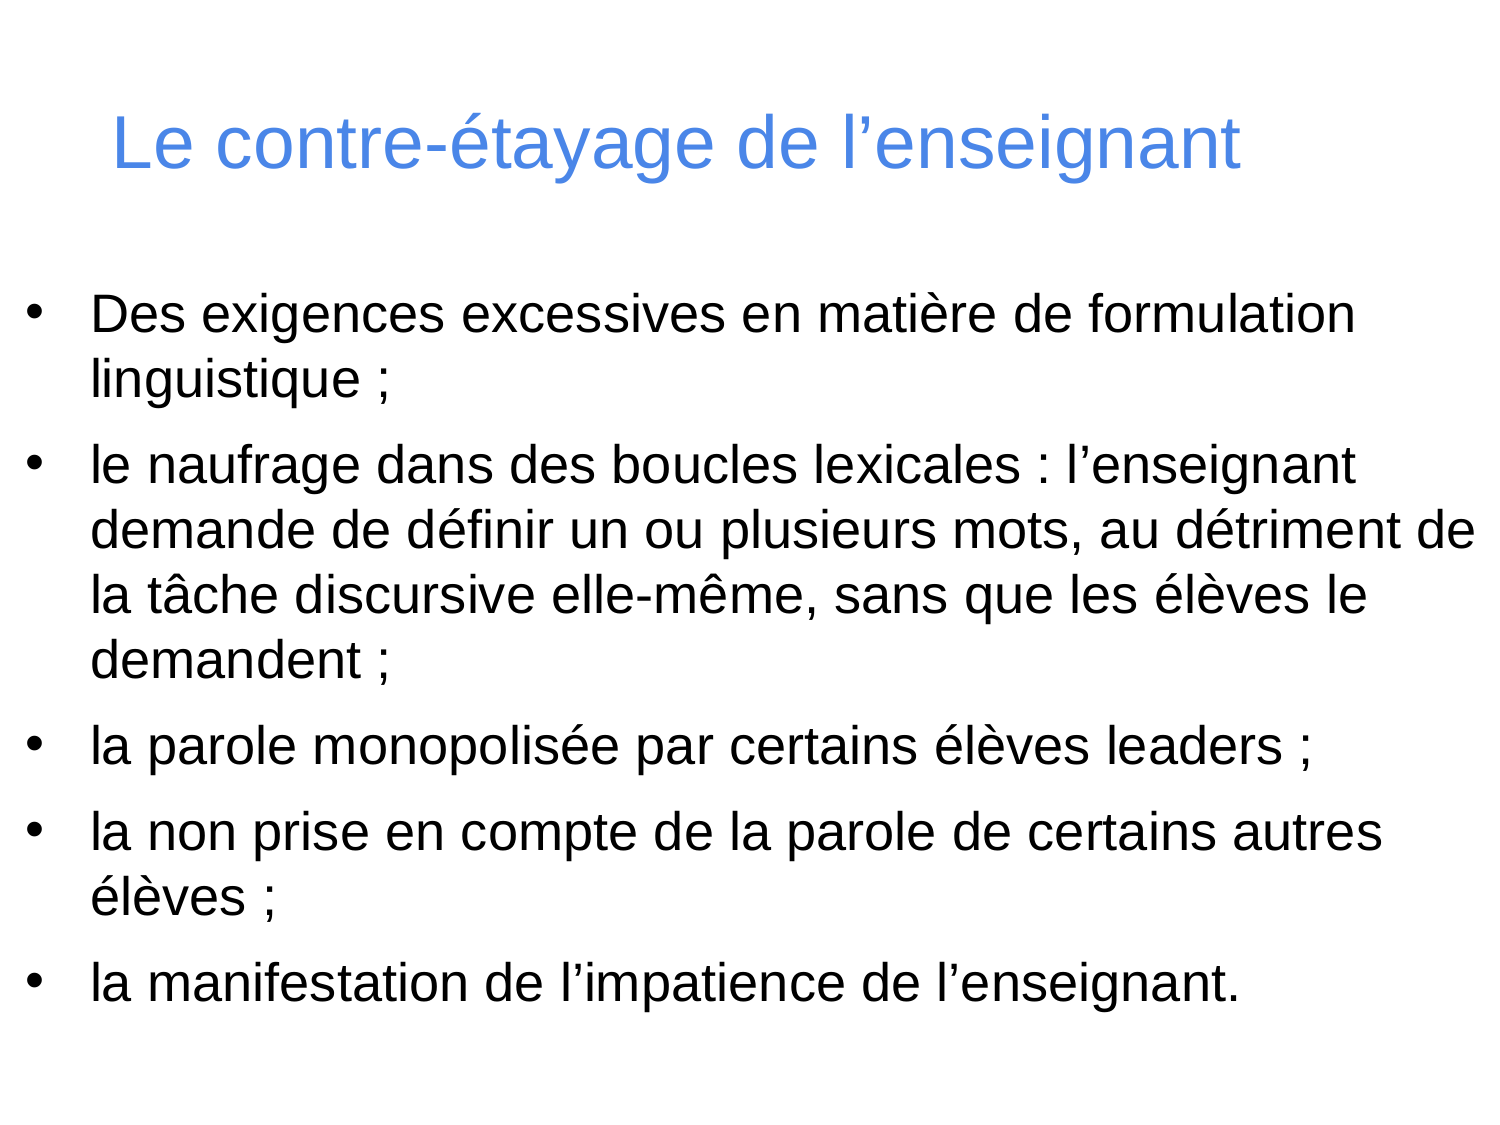

# Le contre-étayage de l’enseignant
Des exigences excessives en matière de formulation linguistique ;
le naufrage dans des boucles lexicales : l’enseignant demande de définir un ou plusieurs mots, au détriment de la tâche discursive elle-même, sans que les élèves le demandent ;
la parole monopolisée par certains élèves leaders ;
la non prise en compte de la parole de certains autres élèves ;
la manifestation de l’impatience de l’enseignant.